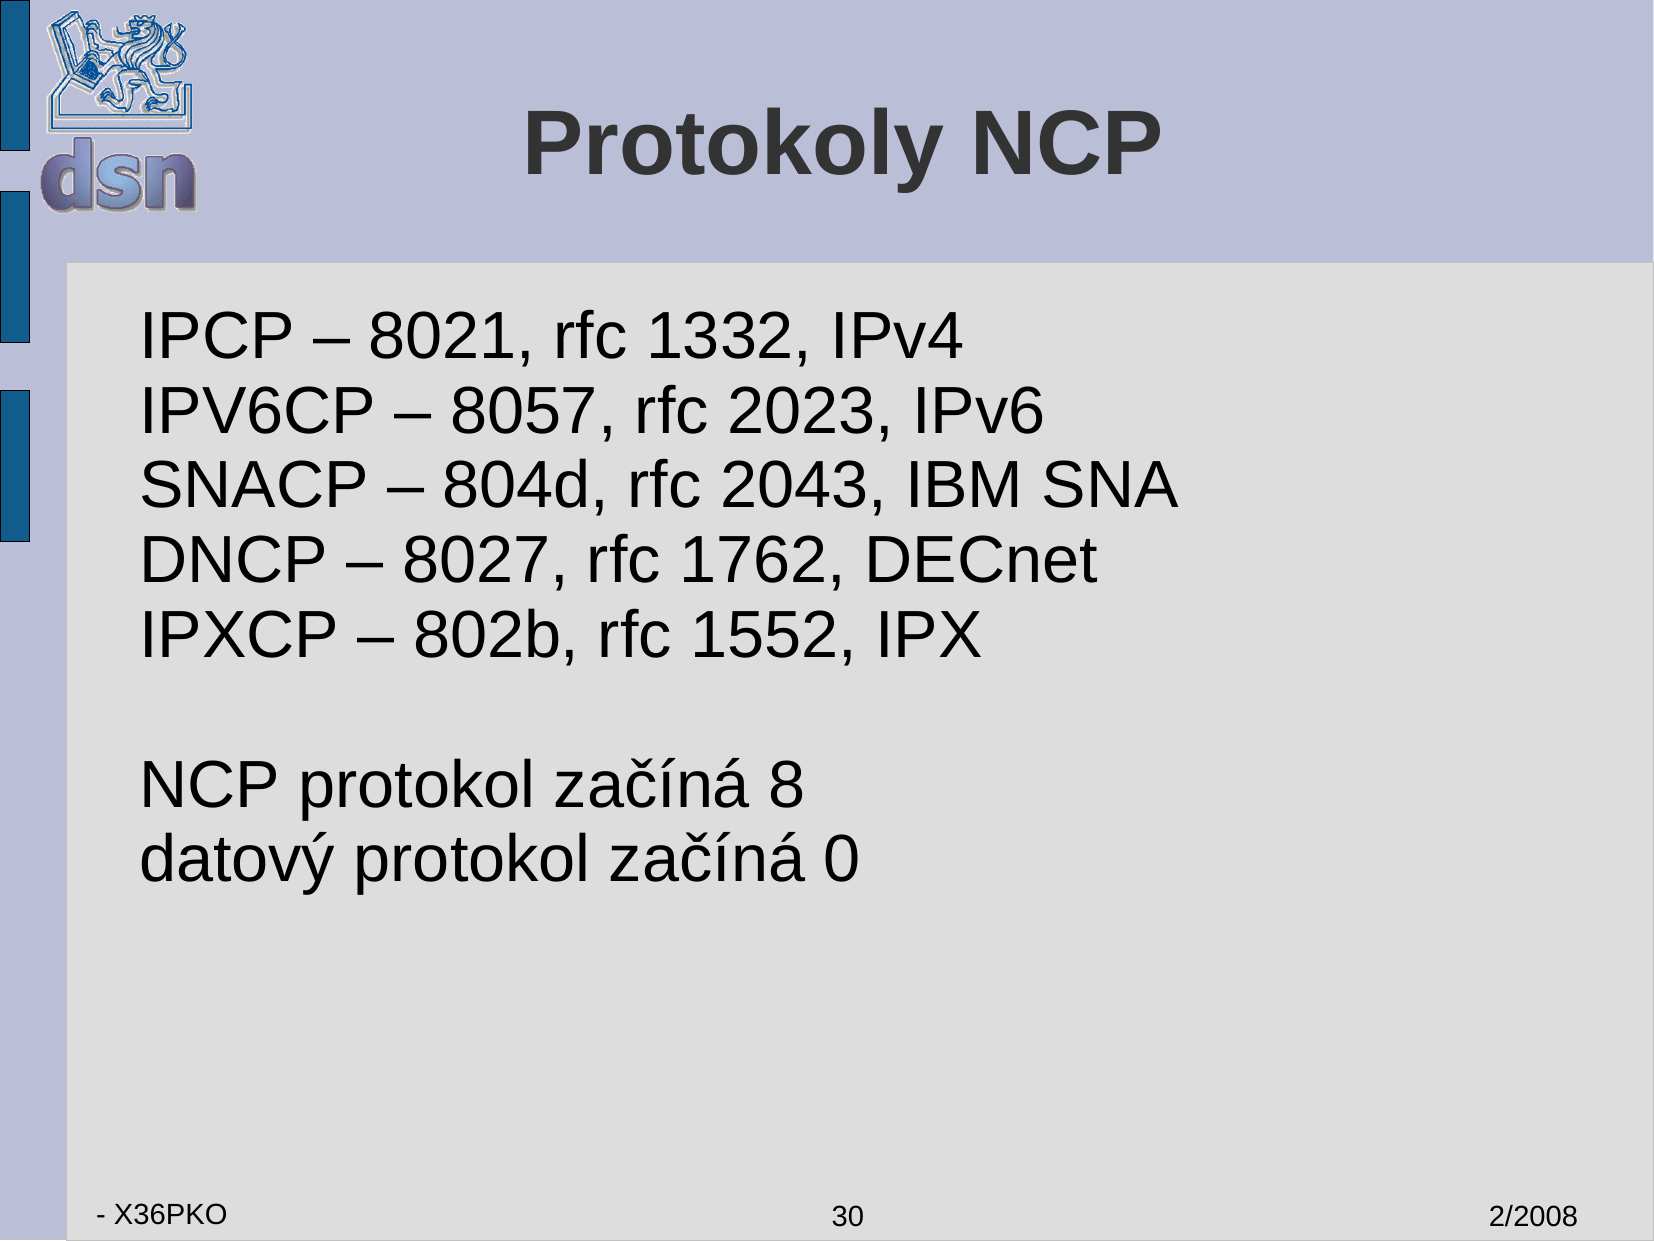

# Protokoly NCP
IPCP – 8021, rfc 1332, IPv4
IPV6CP – 8057, rfc 2023, IPv6
SNACP – 804d, rfc 2043, IBM SNA
DNCP – 8027, rfc 1762, DECnet
IPXCP – 802b, rfc 1552, IPX
NCP protokol začíná 8
datový protokol začíná 0